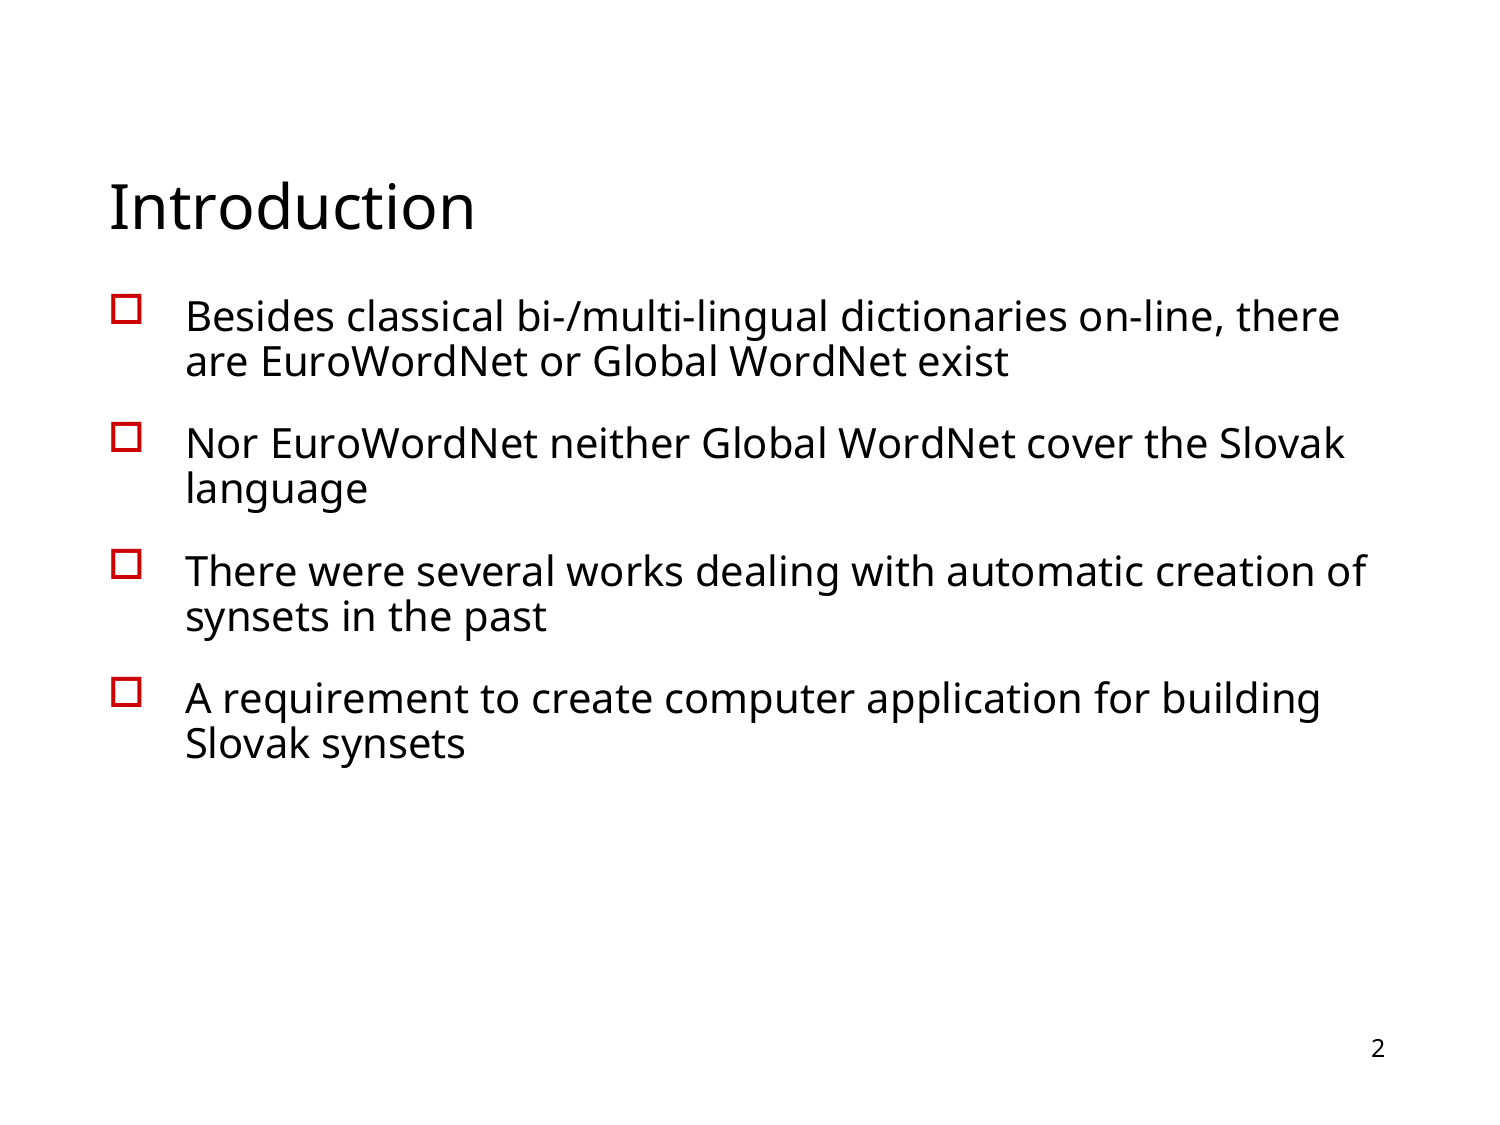

# Introduction
Besides classical bi-/multi-lingual dictionaries on-line, there are EuroWordNet or Global WordNet exist
Nor EuroWordNet neither Global WordNet cover the Slovak language
There were several works dealing with automatic creation of synsets in the past
A requirement to create computer application for building Slovak synsets